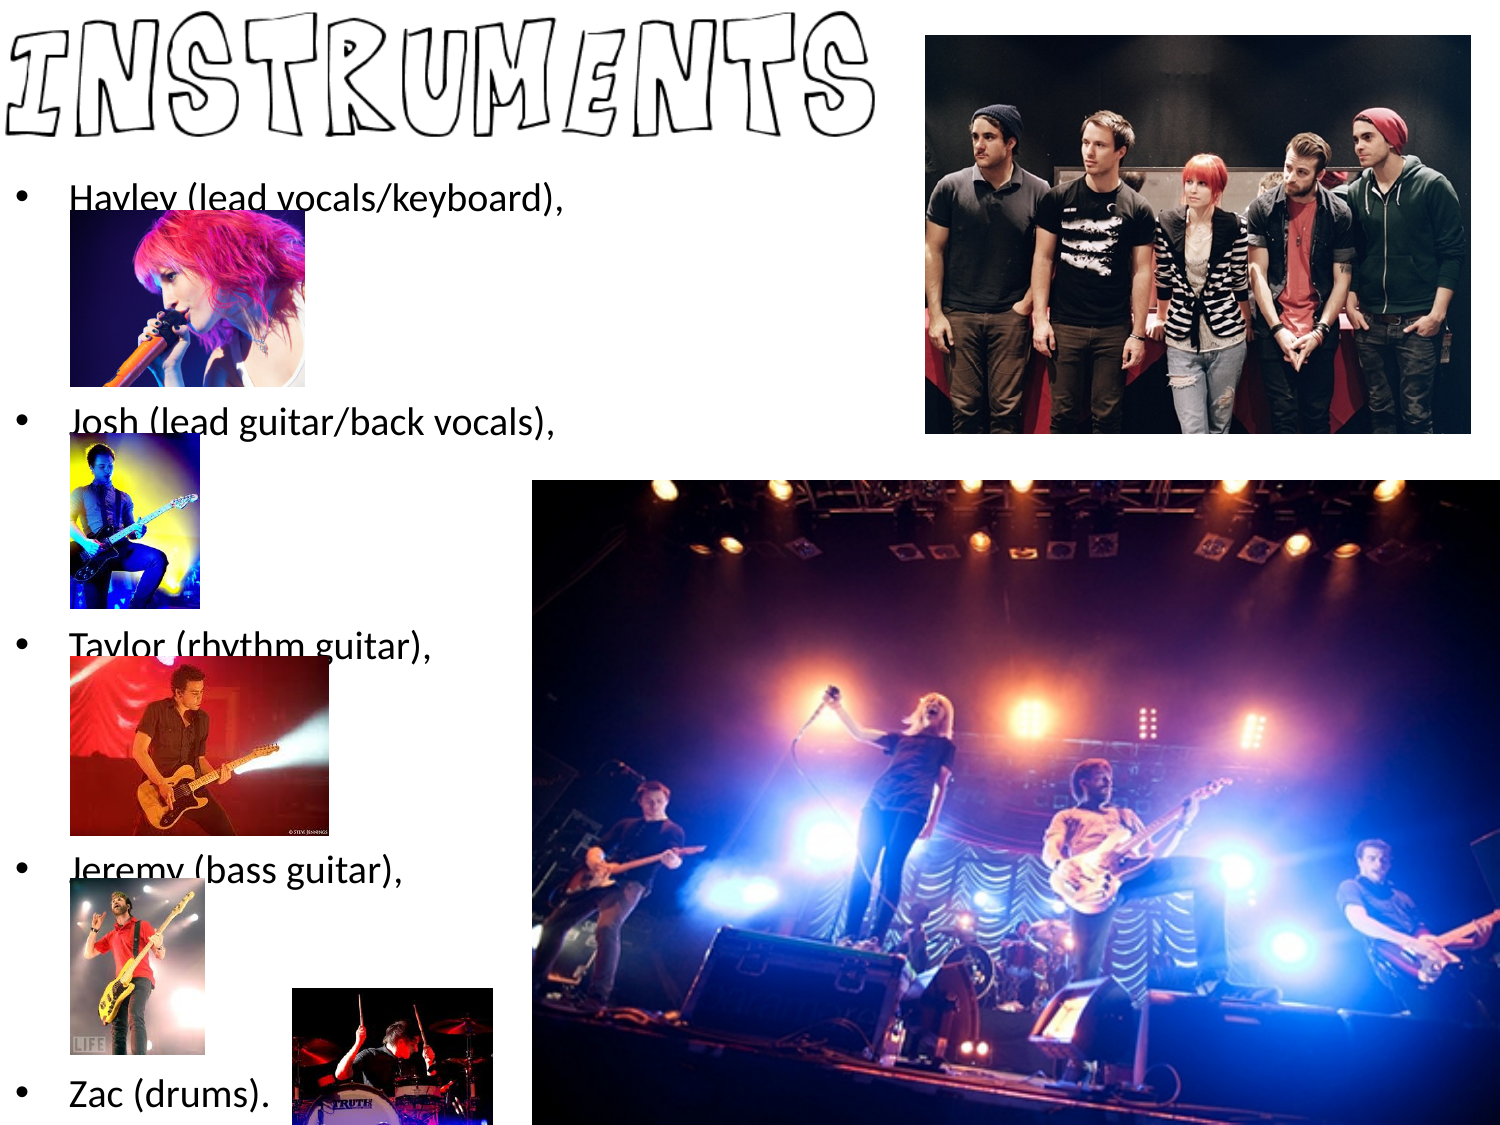

# Hayley (lead vocals/keyboard),
Josh (lead guitar/back vocals),
Taylor (rhythm guitar),
Jeremy (bass guitar),
Zac (drums).